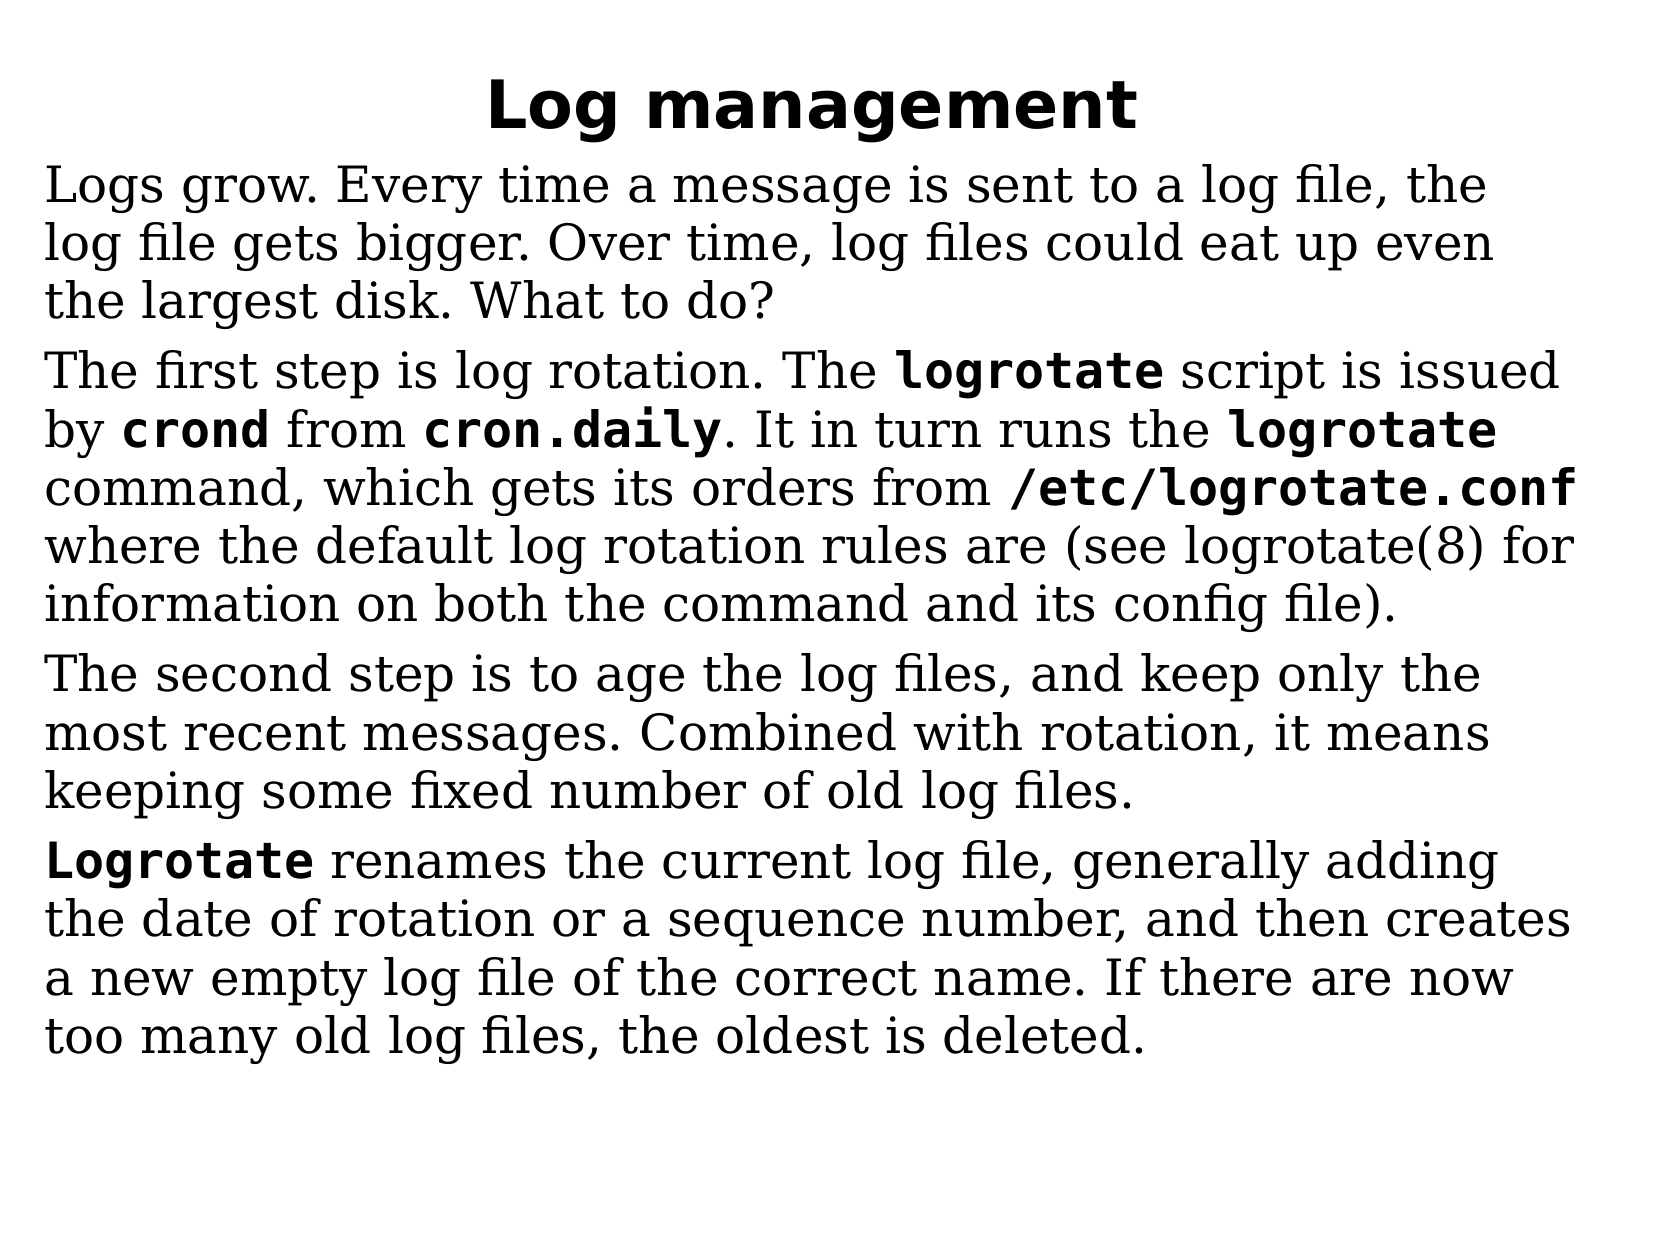

Log management
Logs grow. Every time a message is sent to a log file, the log file gets bigger. Over time, log files could eat up even the largest disk. What to do?
The first step is log rotation. The logrotate script is issued by crond from cron.daily. It in turn runs the logrotate command, which gets its orders from /etc/logrotate.conf where the default log rotation rules are (see logrotate(8) for information on both the command and its config file).
The second step is to age the log files, and keep only the most recent messages. Combined with rotation, it means keeping some fixed number of old log files.
Logrotate renames the current log file, generally adding the date of rotation or a sequence number, and then creates a new empty log file of the correct name. If there are now too many old log files, the oldest is deleted.